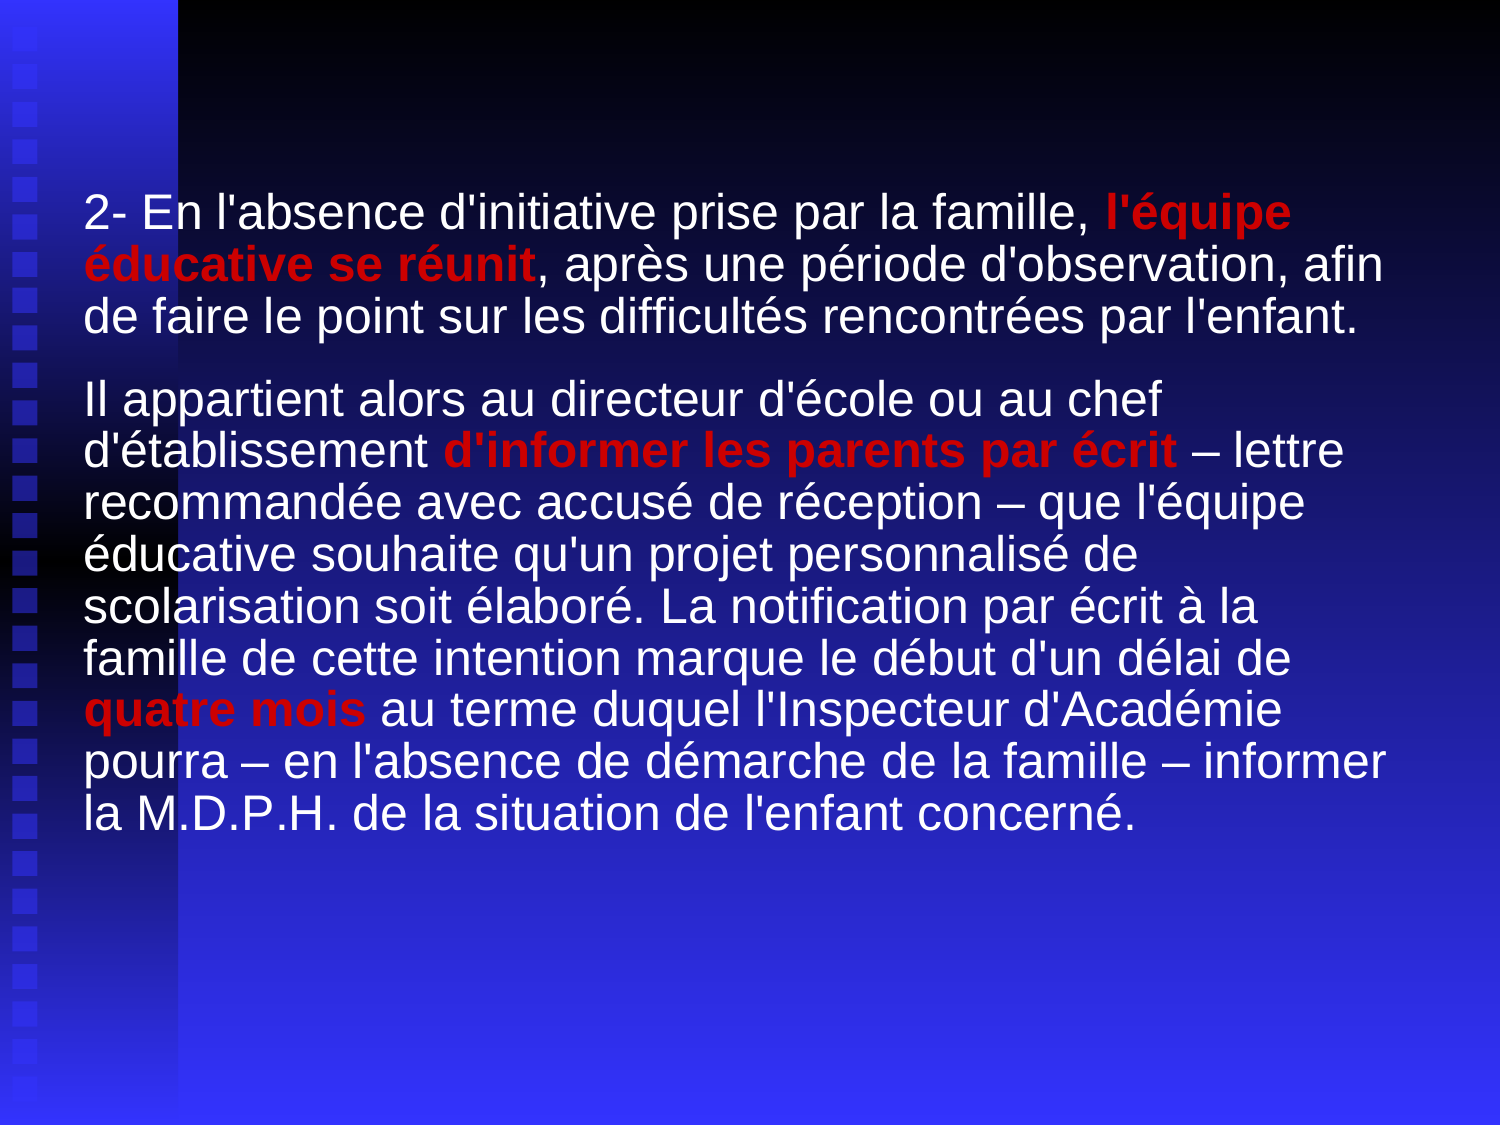

2- En l'absence d'initiative prise par la famille, l'équipe éducative se réunit, après une période d'observation, afin de faire le point sur les difficultés rencontrées par l'enfant.
Il appartient alors au directeur d'école ou au chef d'établissement d'informer les parents par écrit – lettre recommandée avec accusé de réception – que l'équipe éducative souhaite qu'un projet personnalisé de scolarisation soit élaboré. La notification par écrit à la famille de cette intention marque le début d'un délai de quatre mois au terme duquel l'Inspecteur d'Académie pourra – en l'absence de démarche de la famille – informer la M.D.P.H. de la situation de l'enfant concerné.